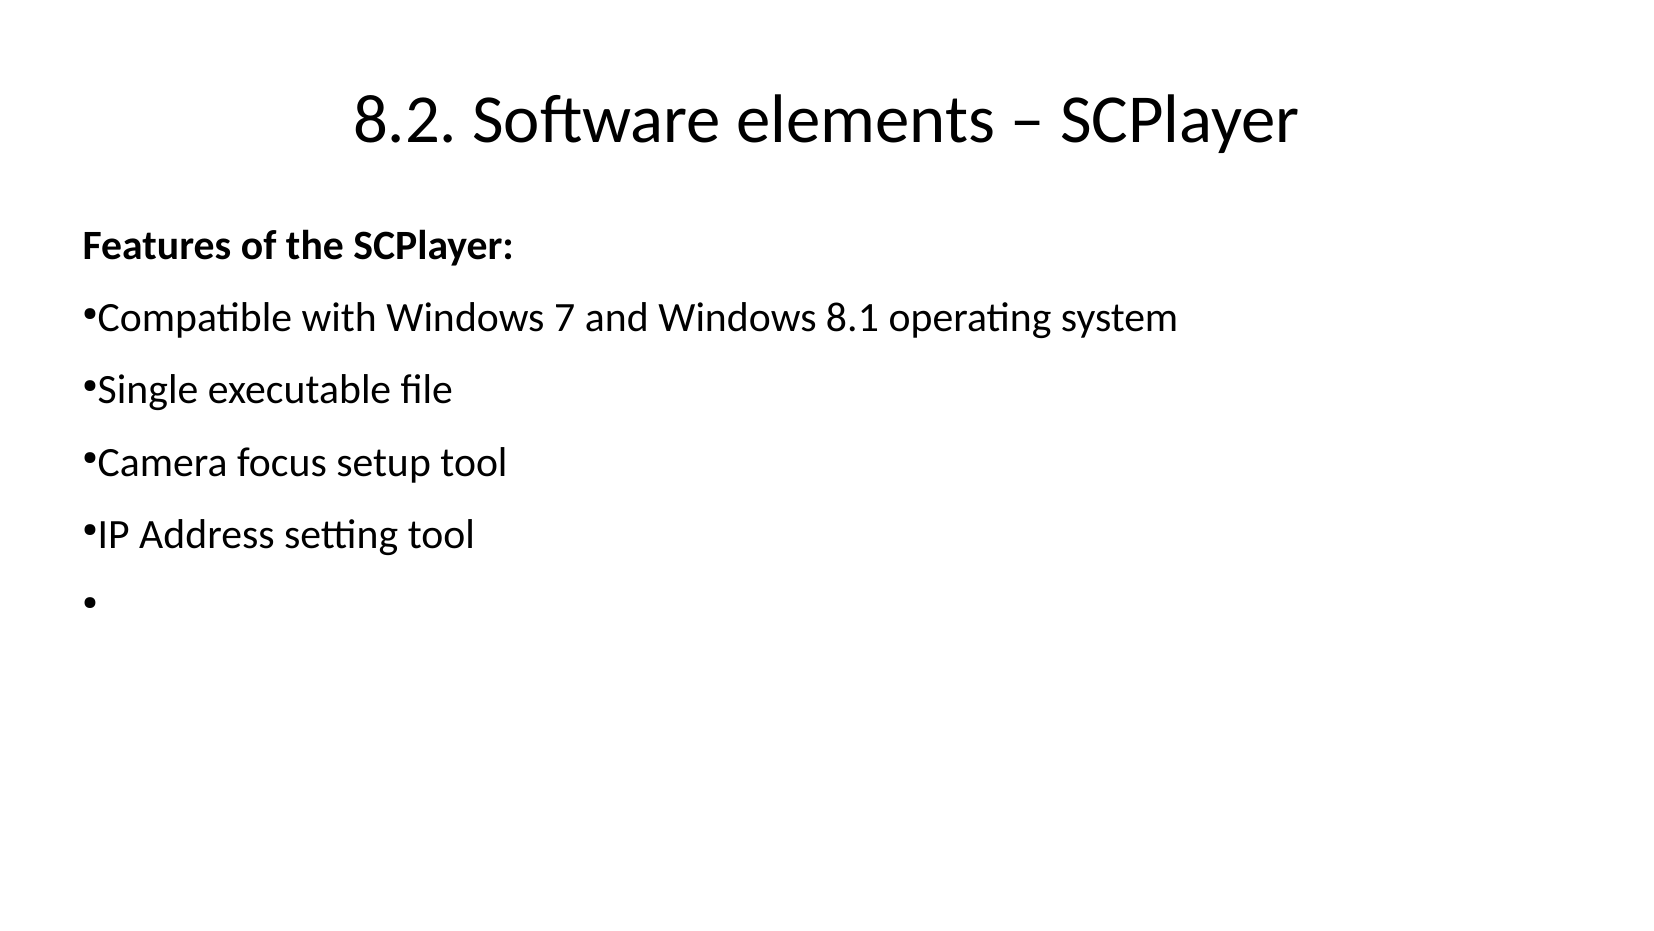

# 8.2. Software elements – SCPlayer
Features of the SCPlayer:
Compatible with Windows 7 and Windows 8.1 operating system
Single executable file
Camera focus setup tool
IP Address setting tool